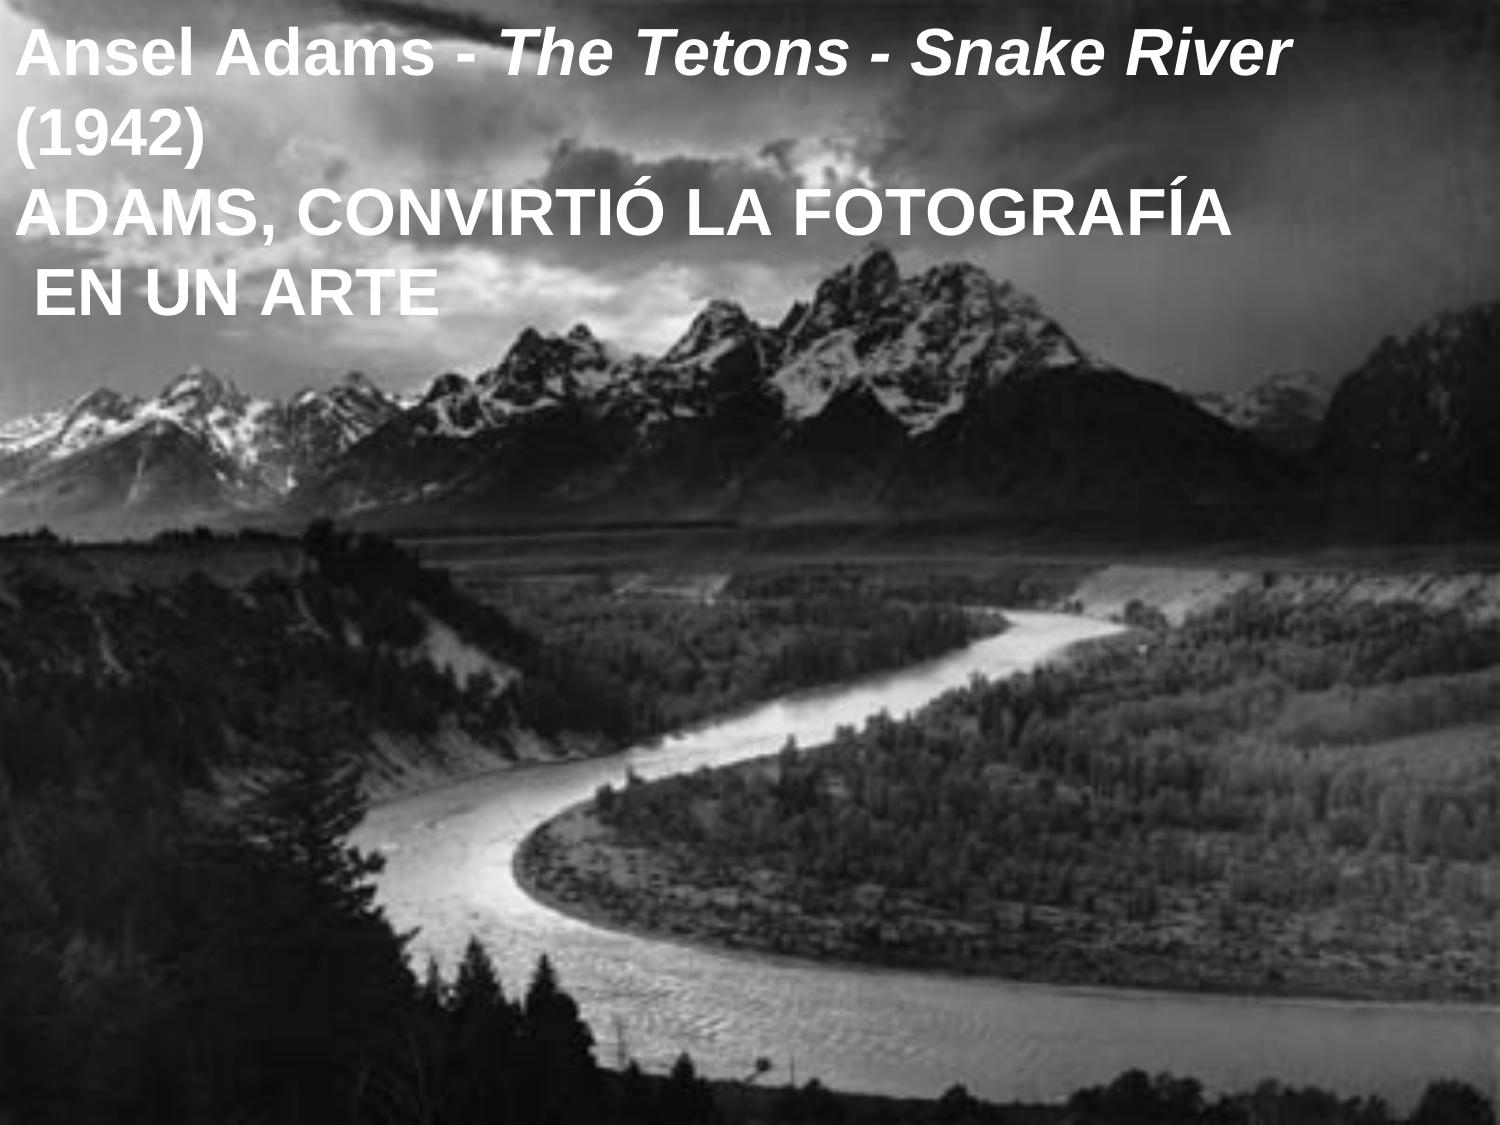

Ansel Adams - The Tetons - Snake River (1942)
ADAMS, CONVIRTIÓ LA FOTOGRAFÍA
 EN UN ARTE